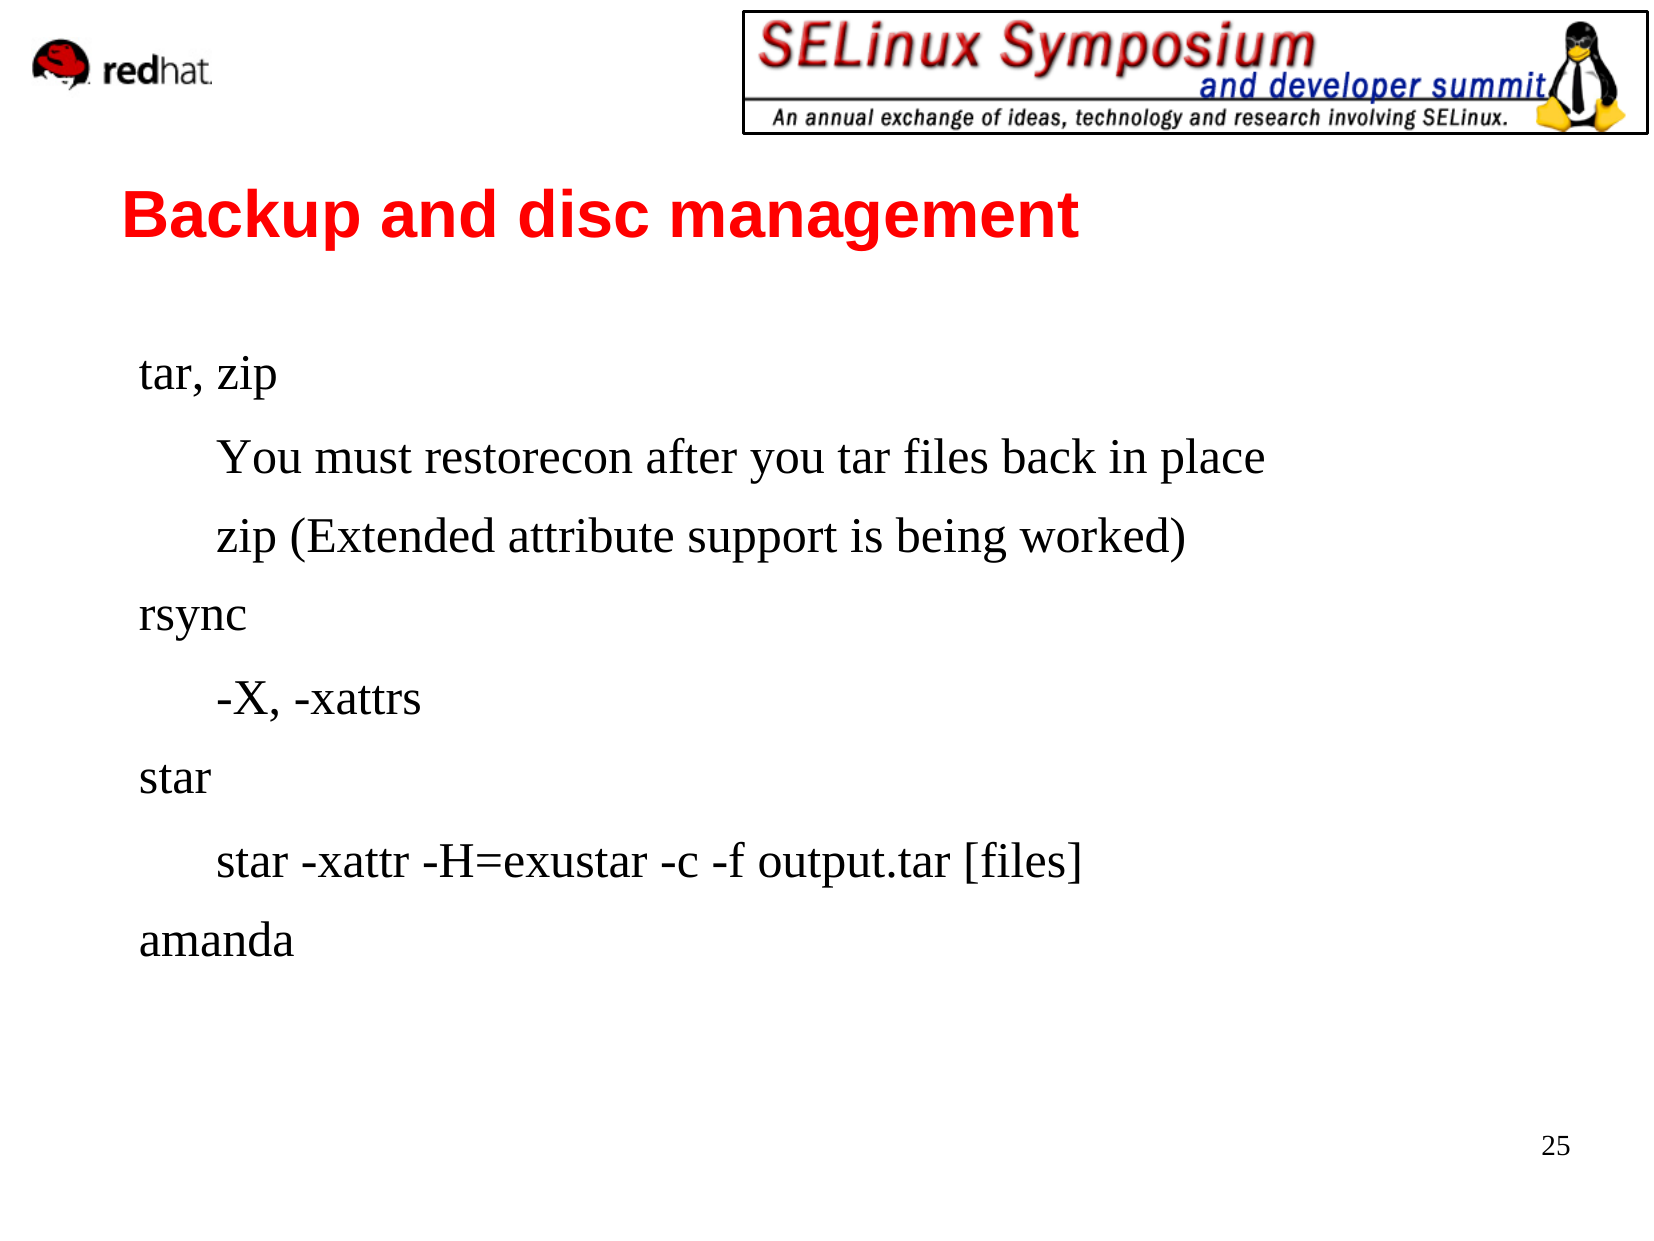

# Backup and disc management
tar, zip
You must restorecon after you tar files back in place
zip (Extended attribute support is being worked)
rsync
-X, -xattrs
star
star -xattr -H=exustar -c -f output.tar [files]
amanda